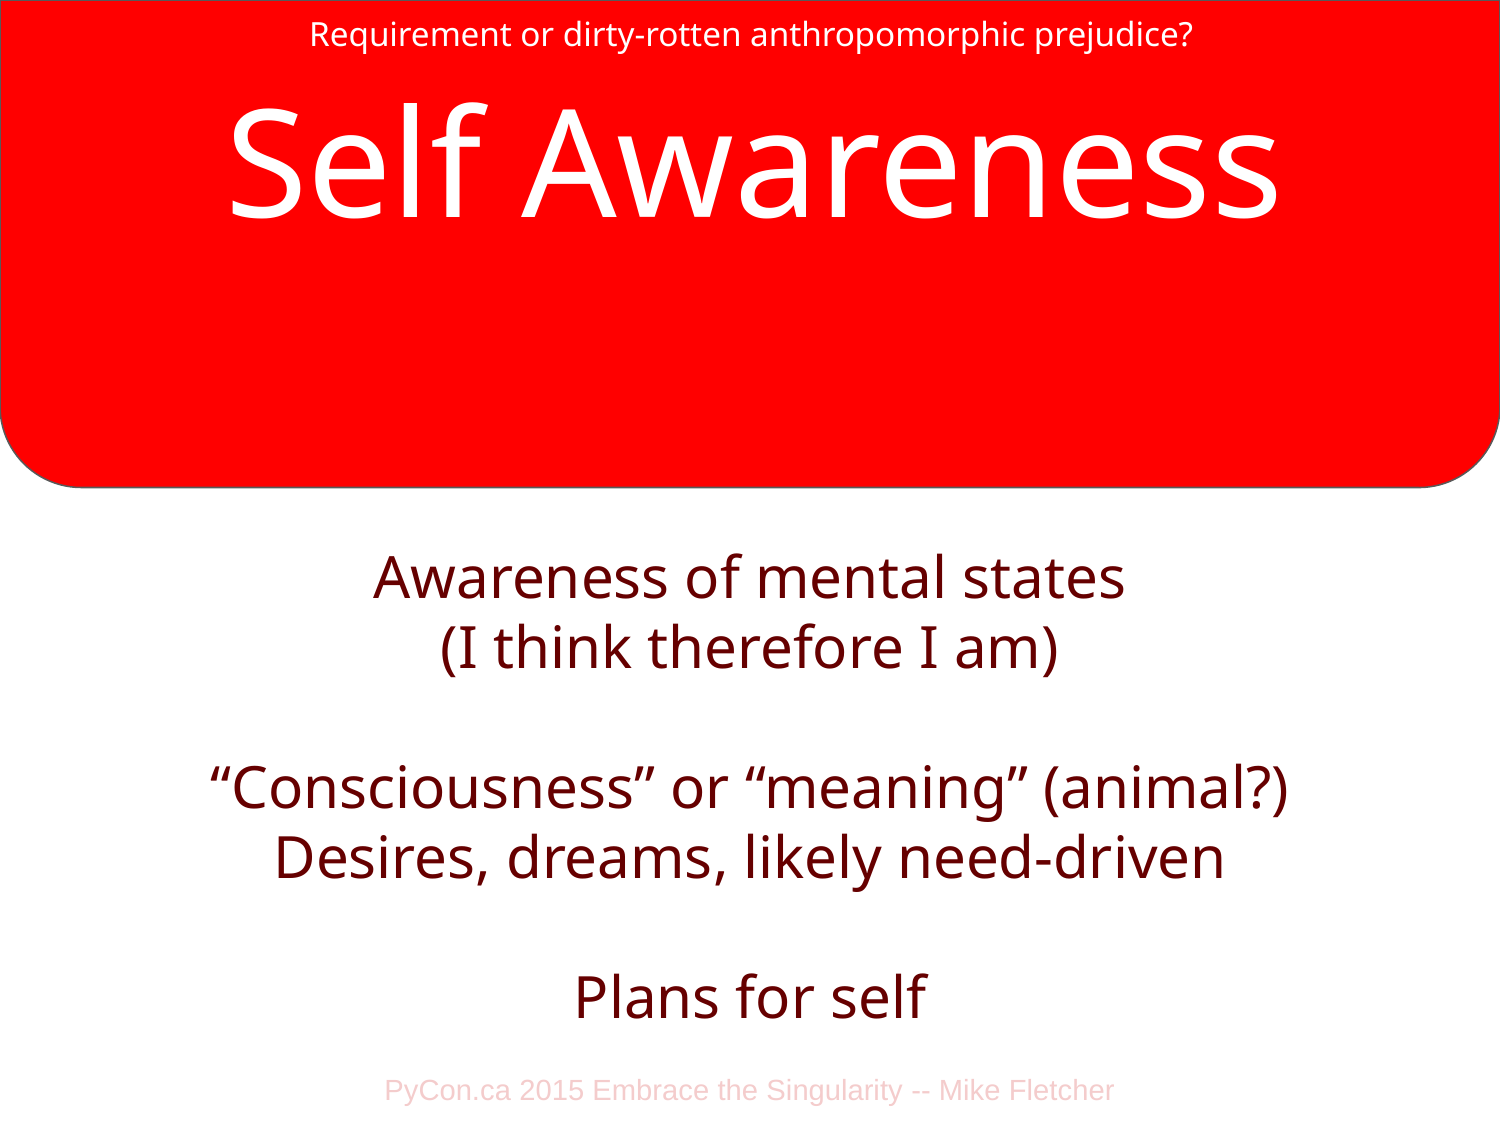

Requirement or dirty-rotten anthropomorphic prejudice?
# Self Awareness
Awareness of mental states
(I think therefore I am)
“Consciousness” or “meaning” (animal?)
Desires, dreams, likely need-driven
Plans for self